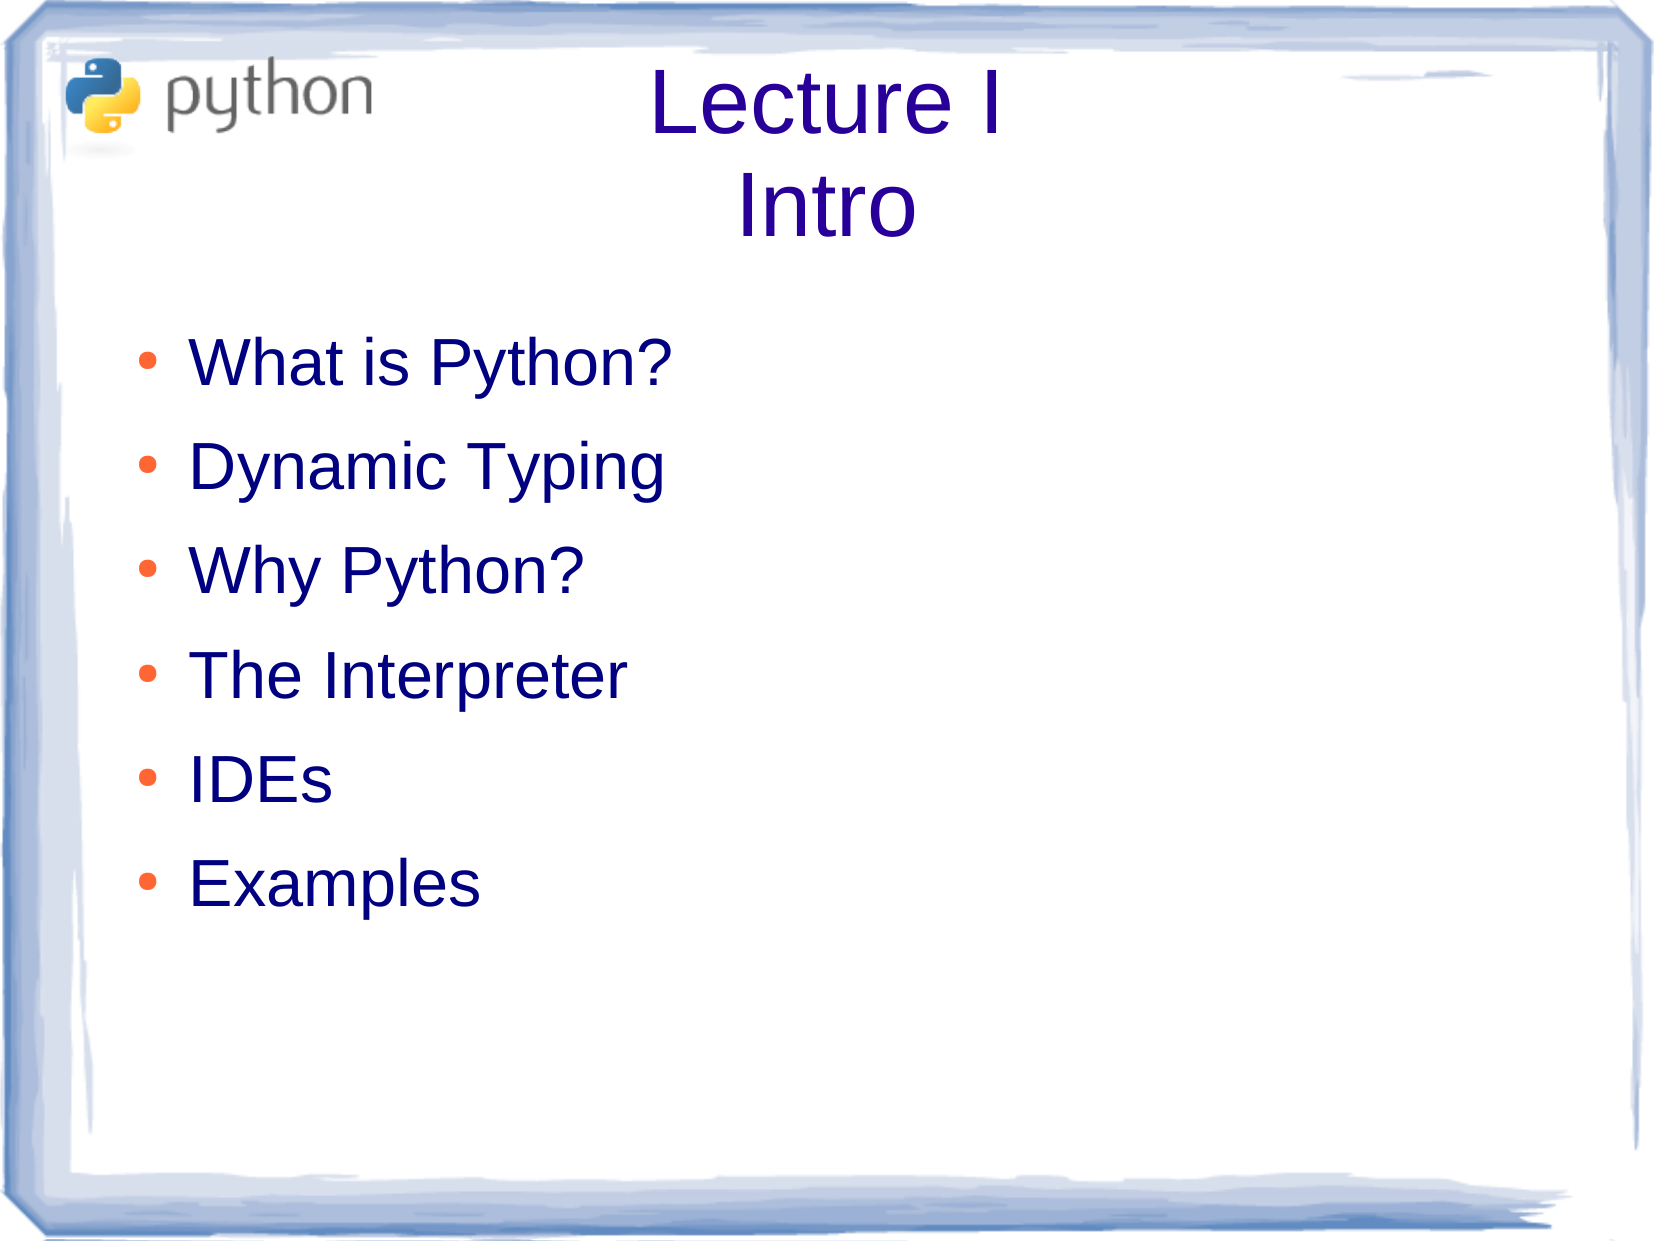

# Lecture I Intro
What is Python?
Dynamic Typing
Why Python?
The Interpreter
IDEs
Examples